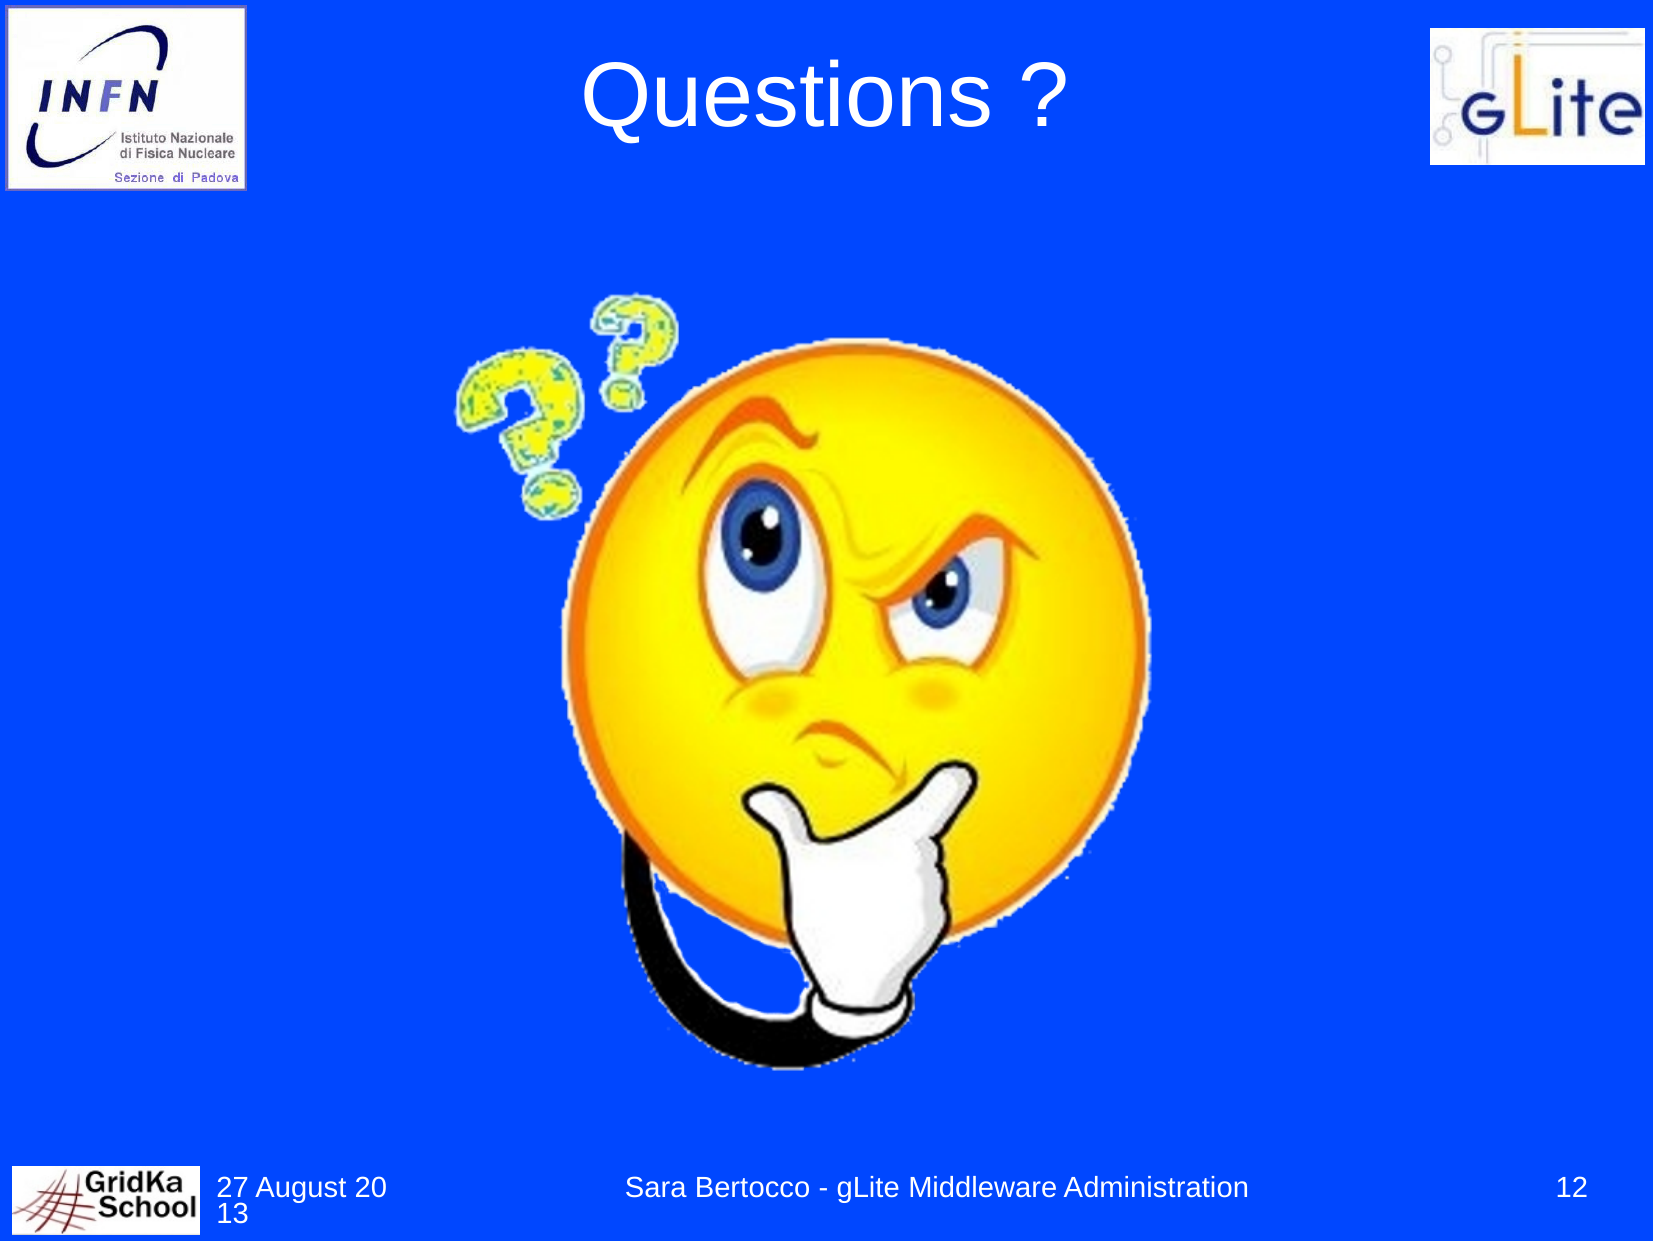

# Questions ?
27 August 2013
Sara Bertocco - gLite Middleware Administration
12